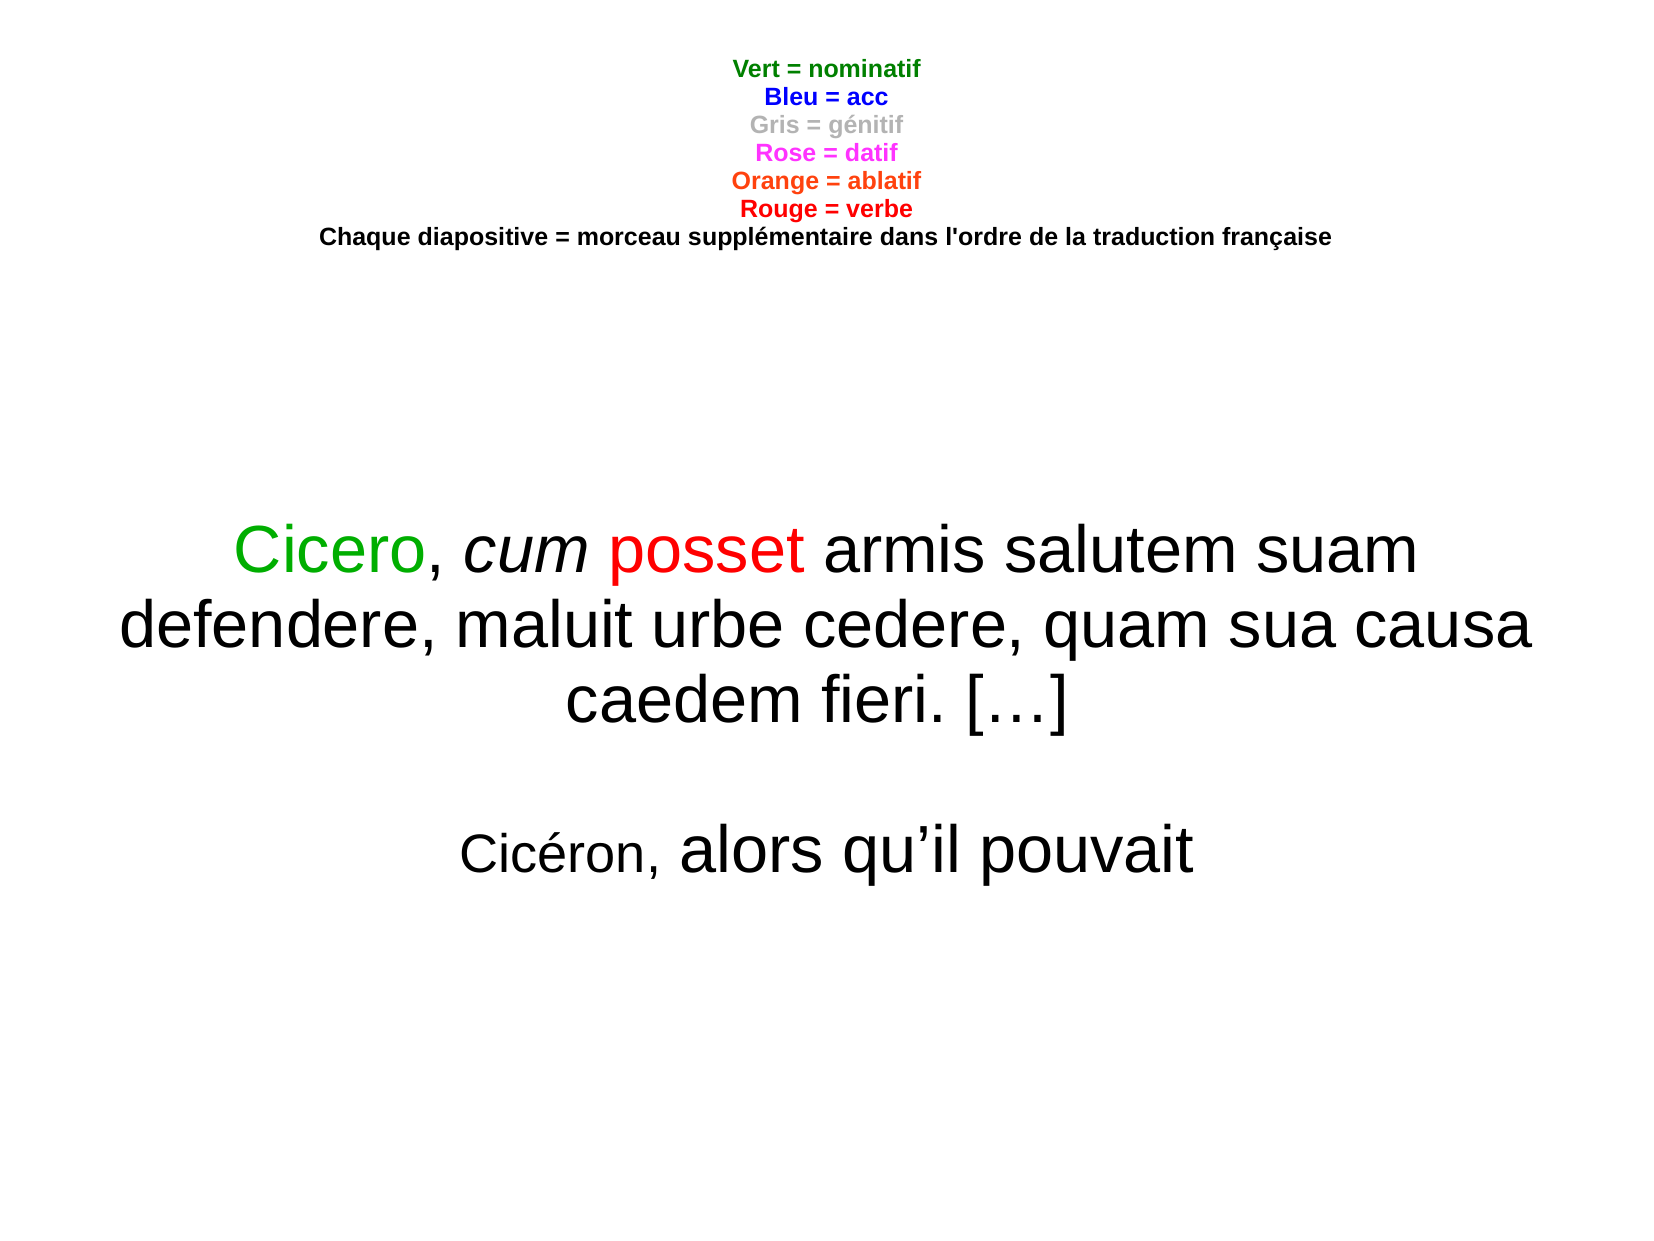

# Vert = nominatif Bleu = acc Gris = génitif Rose = datif Orange = ablatif Rouge = verbe Chaque diapositive = morceau supplémentaire dans l'ordre de la traduction française
Cicero, cum posset armis salutem suam defendere, maluit urbe cedere, quam sua causa caedem fieri. […]
Cicéron, alors qu’il pouvait